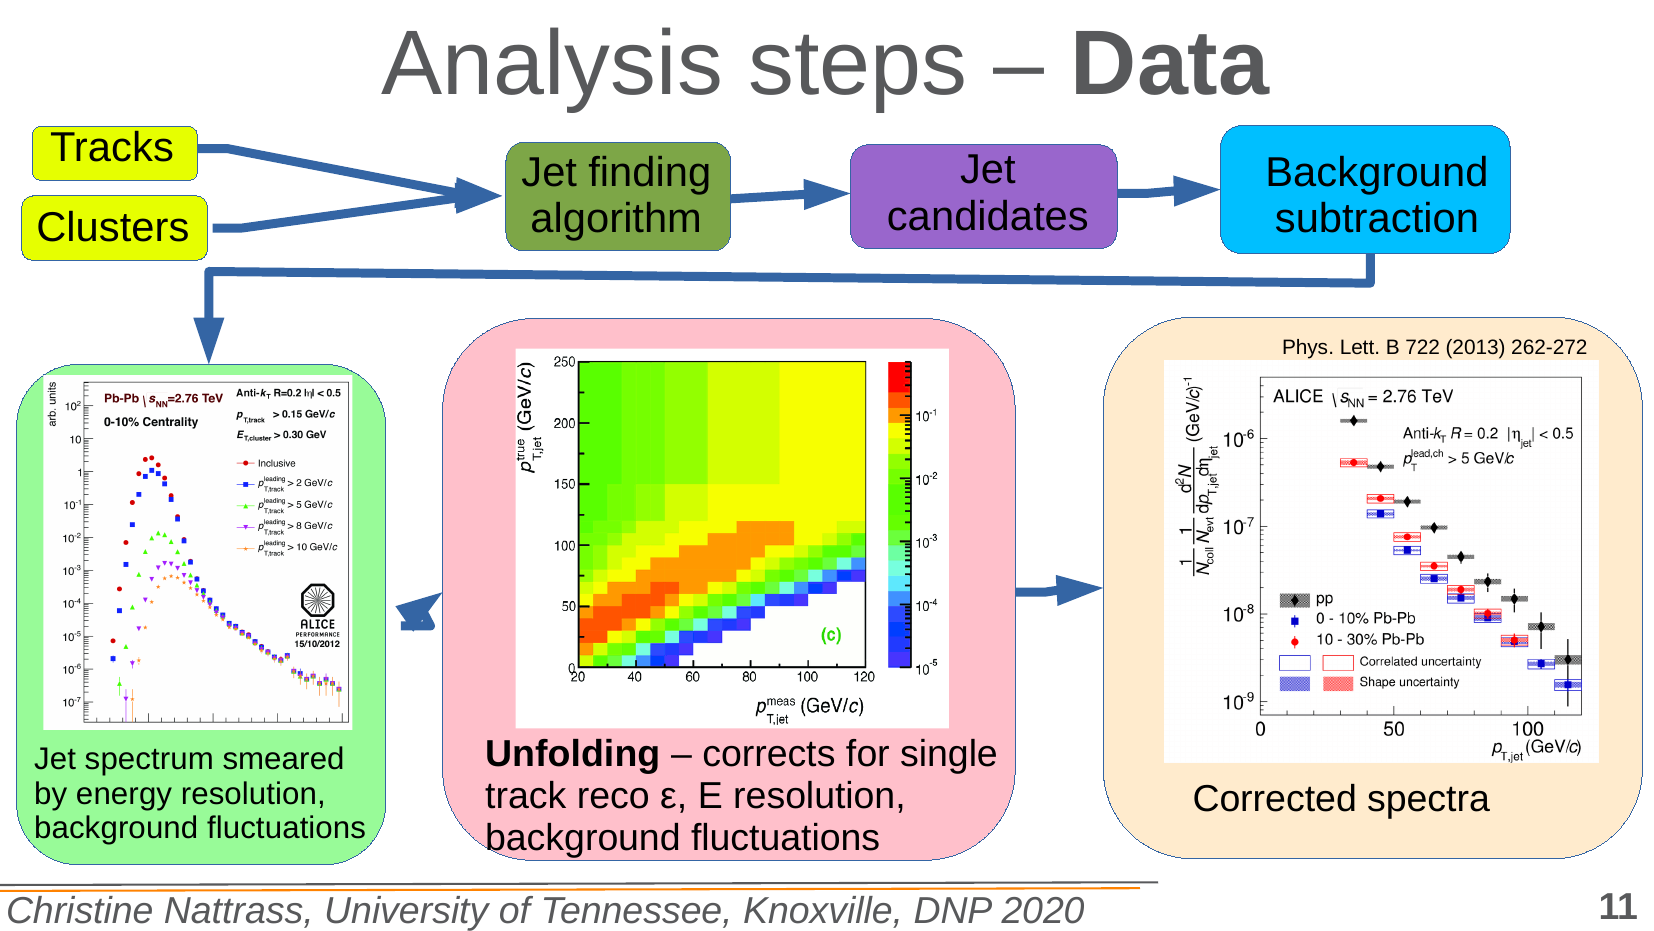

# Analysis steps – Data
Tracks
Background subtraction
Jet candidates
Jet finding algorithm
Clusters
Corrected spectra
Unfolding – corrects for single track reco ε, E resolution, background fluctuations
Phys. Lett. B 722 (2013) 262-272
Jet spectrum smeared by energy resolution, background fluctuations